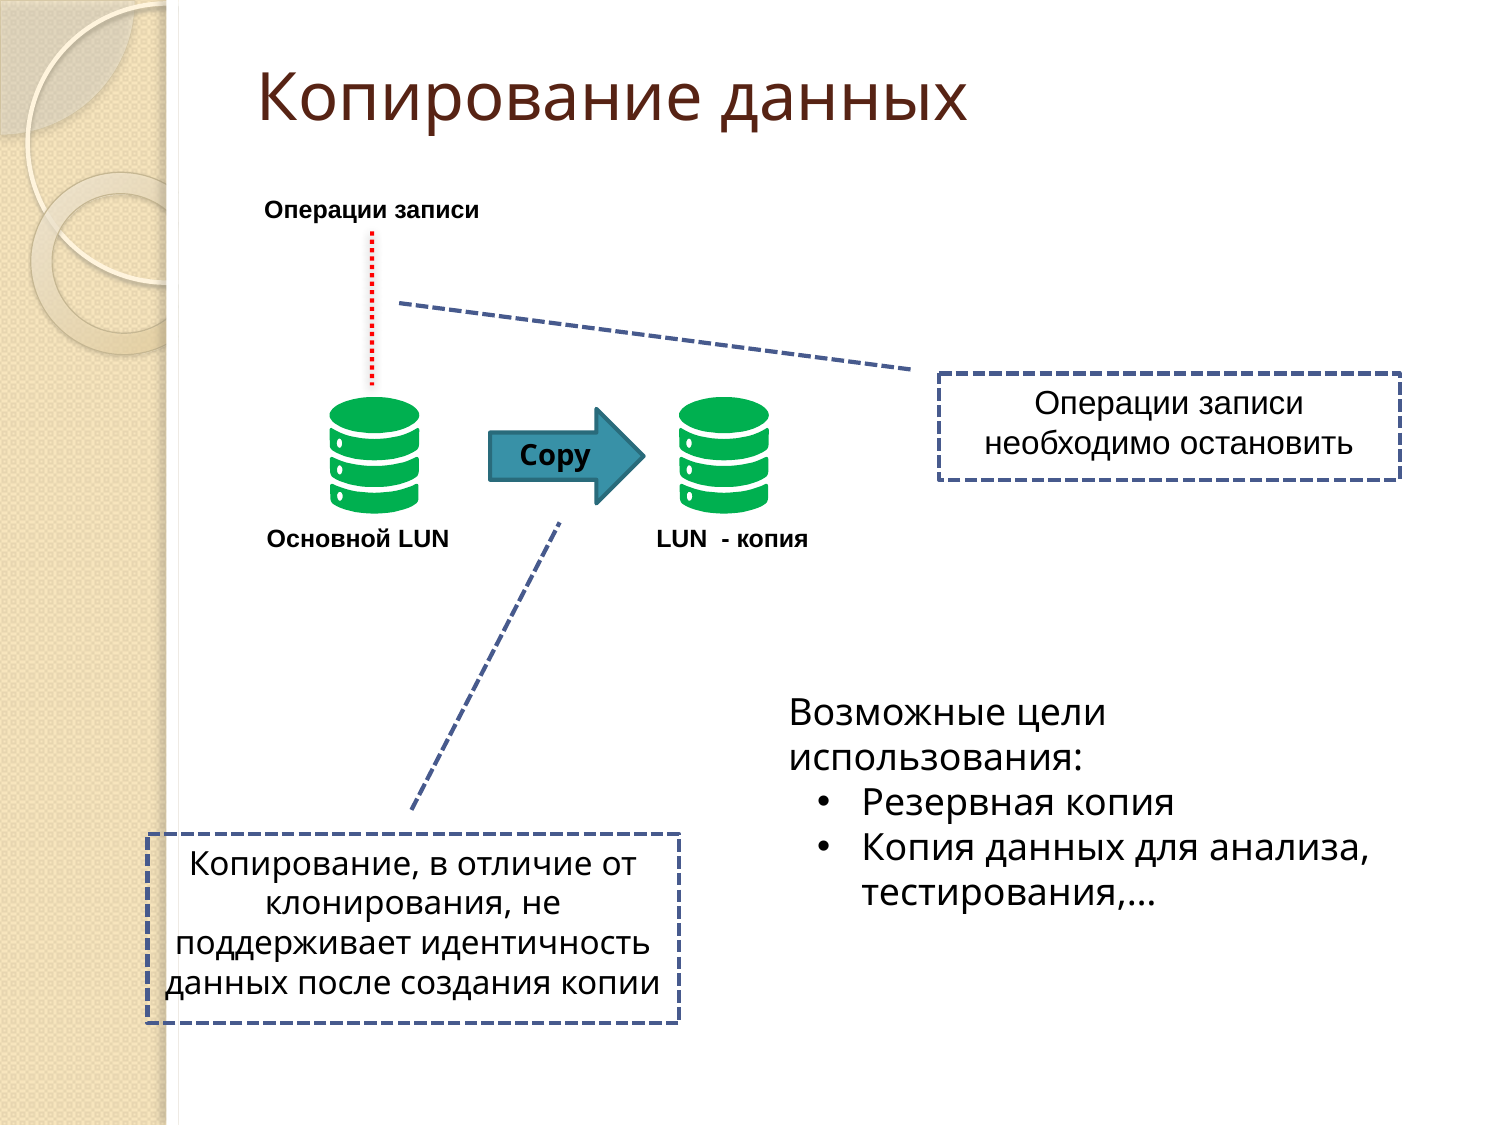

# Копирование данных
Операции записи
Основной LUN
LUN - копия
Операции записи необходимо остановить
Copy
Возможные цели использования:
Резервная копия
Копия данных для анализа, тестирования,…
Копирование, в отличие от клонирования, не поддерживает идентичность данных после создания копии